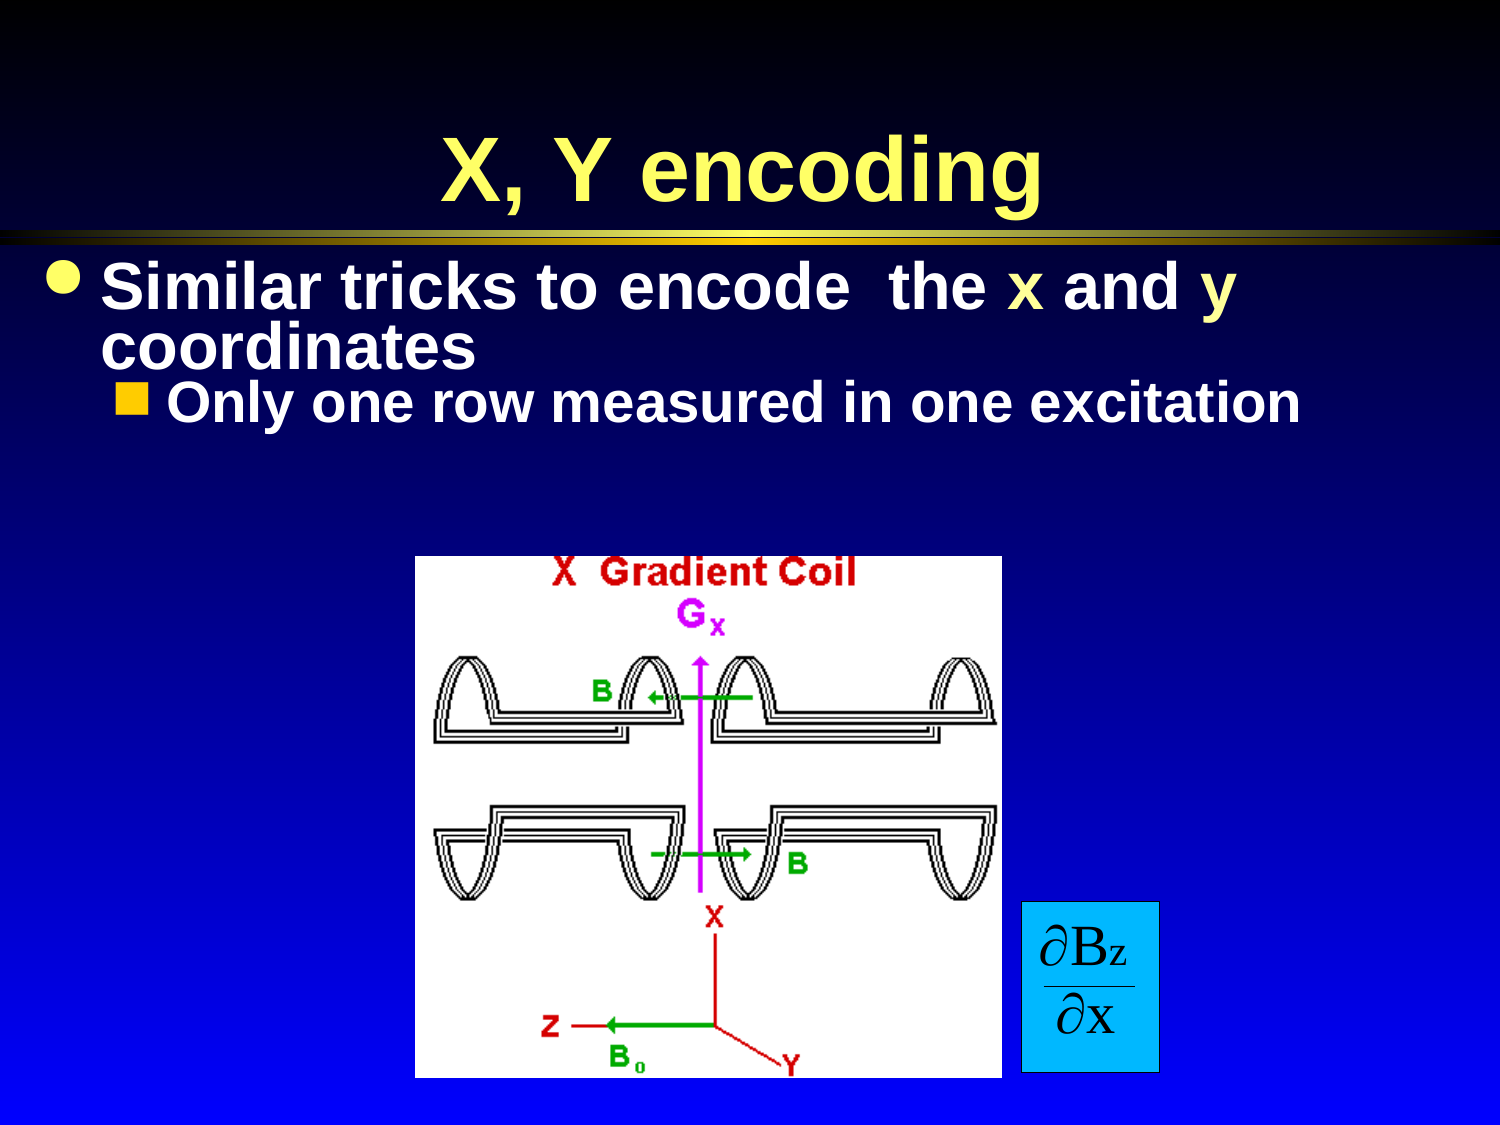

# X, Y encoding
Similar tricks to encode the x and y coordinates
Only one row measured in one excitation
Bz
x